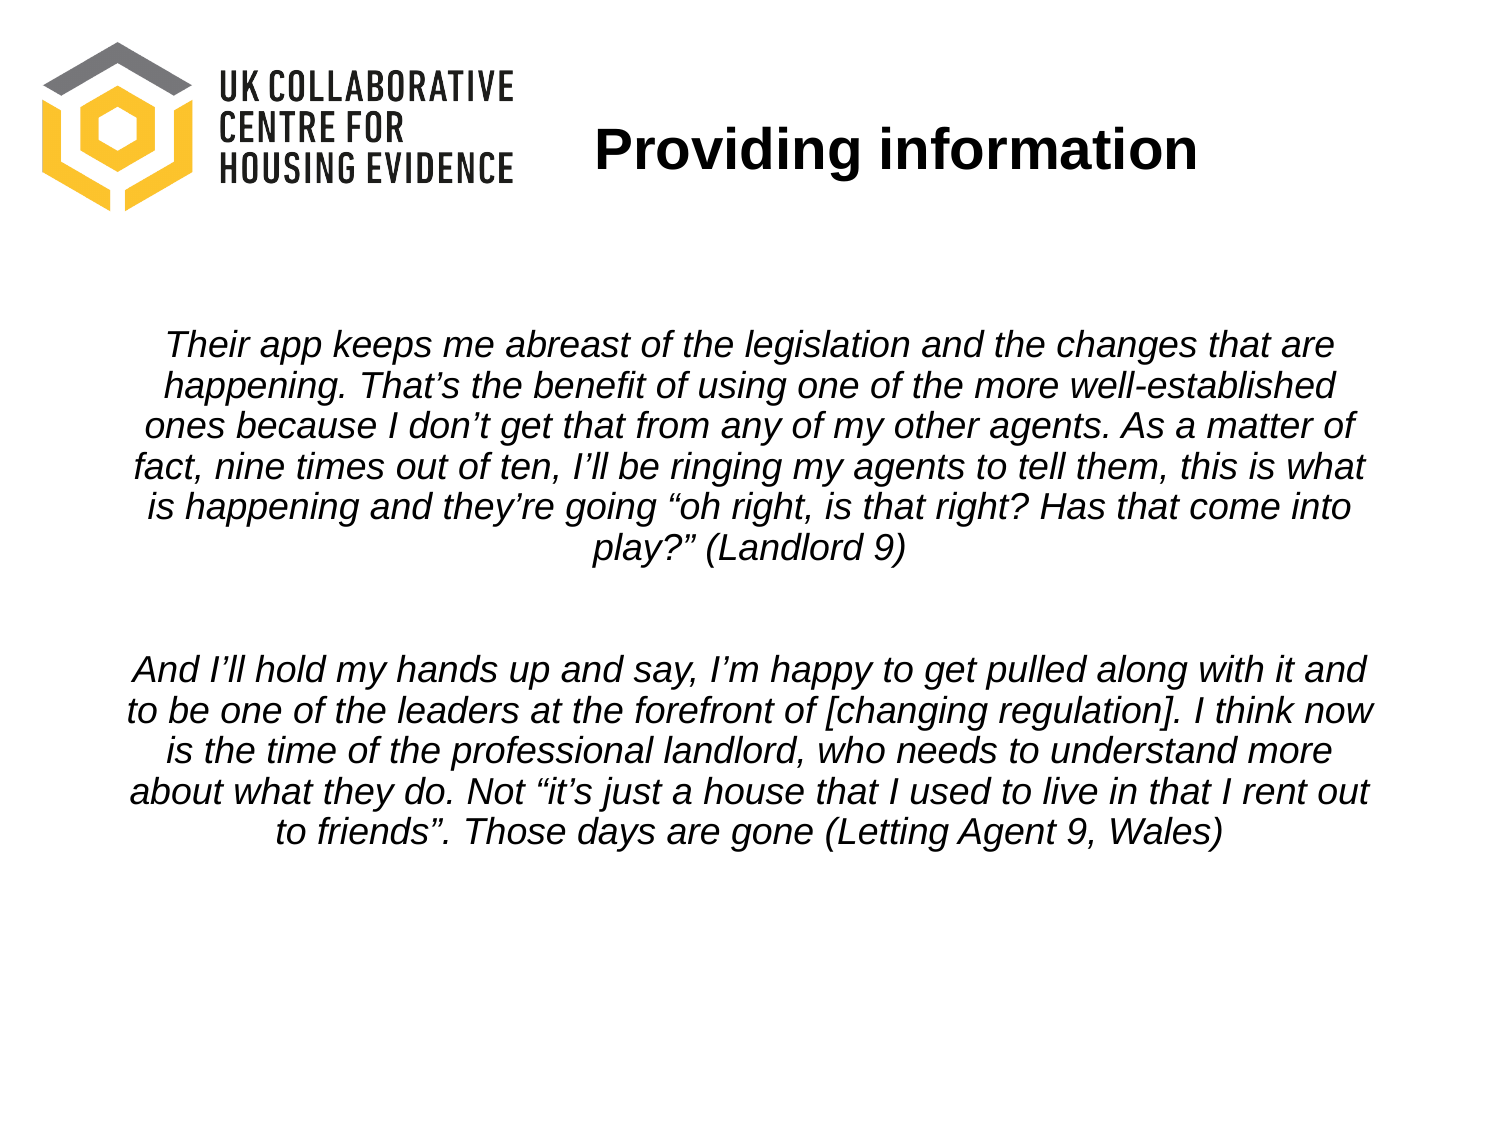

Providing information
# Their app keeps me abreast of the legislation and the changes that are happening. That’s the benefit of using one of the more well-established ones because I don’t get that from any of my other agents. As a matter of fact, nine times out of ten, I’ll be ringing my agents to tell them, this is what is happening and they’re going “oh right, is that right? Has that come into play?” (Landlord 9)
And I’ll hold my hands up and say, I’m happy to get pulled along with it and to be one of the leaders at the forefront of [changing regulation]. I think now is the time of the professional landlord, who needs to understand more about what they do. Not “it’s just a house that I used to live in that I rent out to friends”. Those days are gone (Letting Agent 9, Wales)